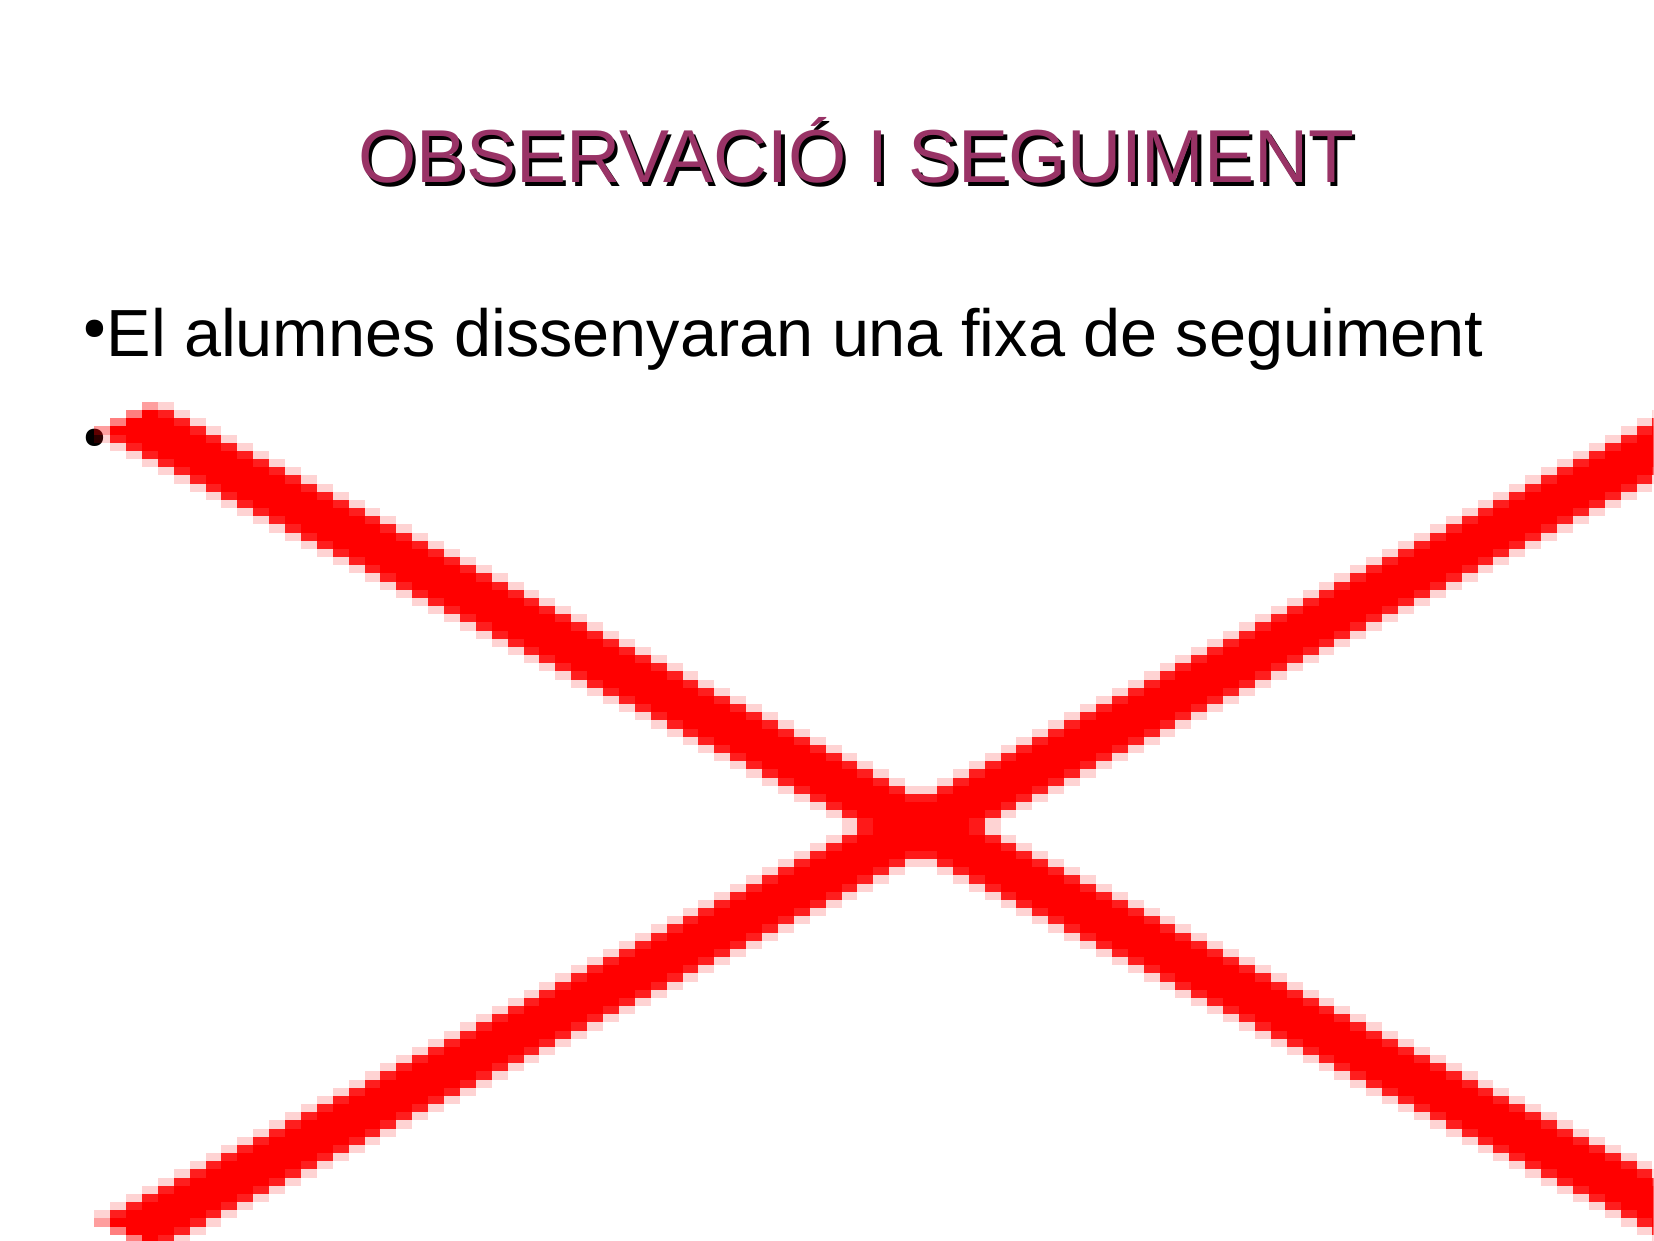

# OBSERVACIÓ I SEGUIMENT
El alumnes dissenyaran una fixa de seguiment